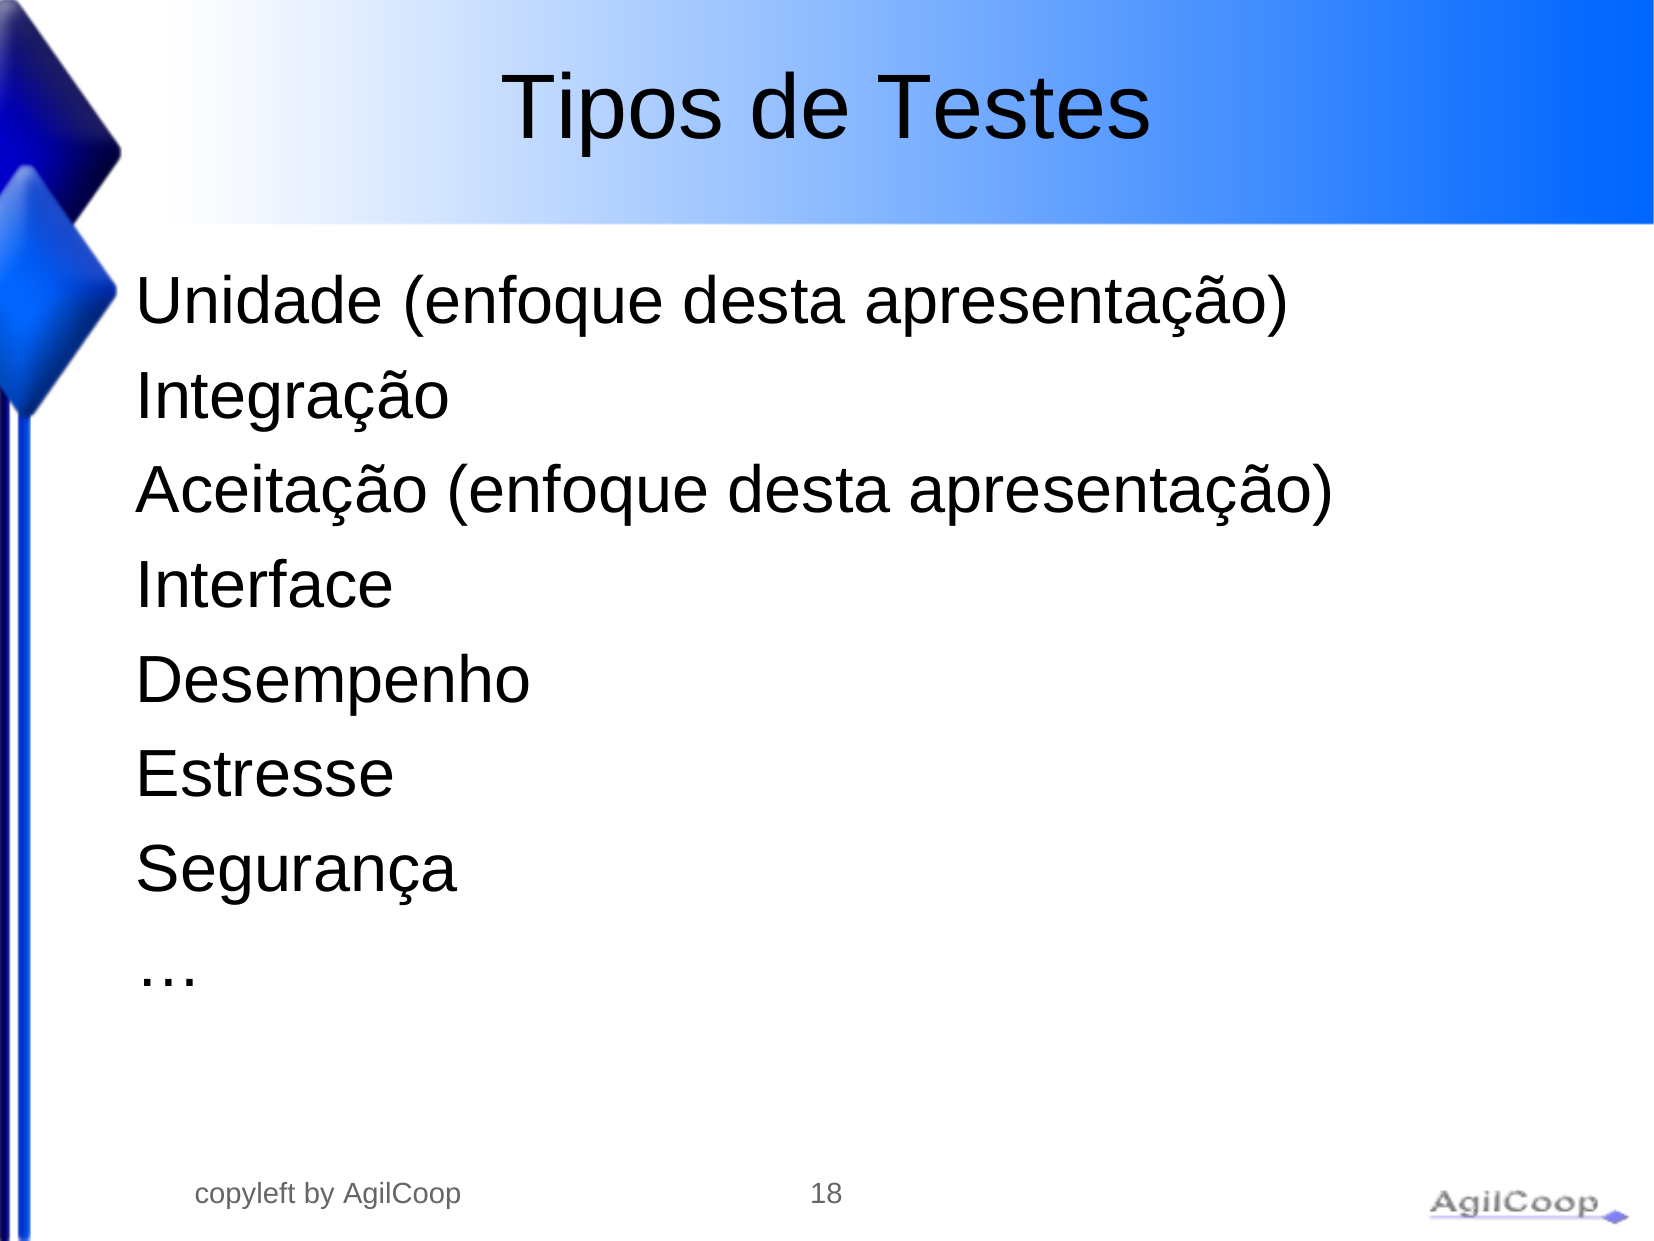

# Tipos de Testes
Unidade (enfoque desta apresentação)
Integração
Aceitação (enfoque desta apresentação)
Interface
Desempenho
Estresse
Segurança
…
copyleft by AgilCoop
18